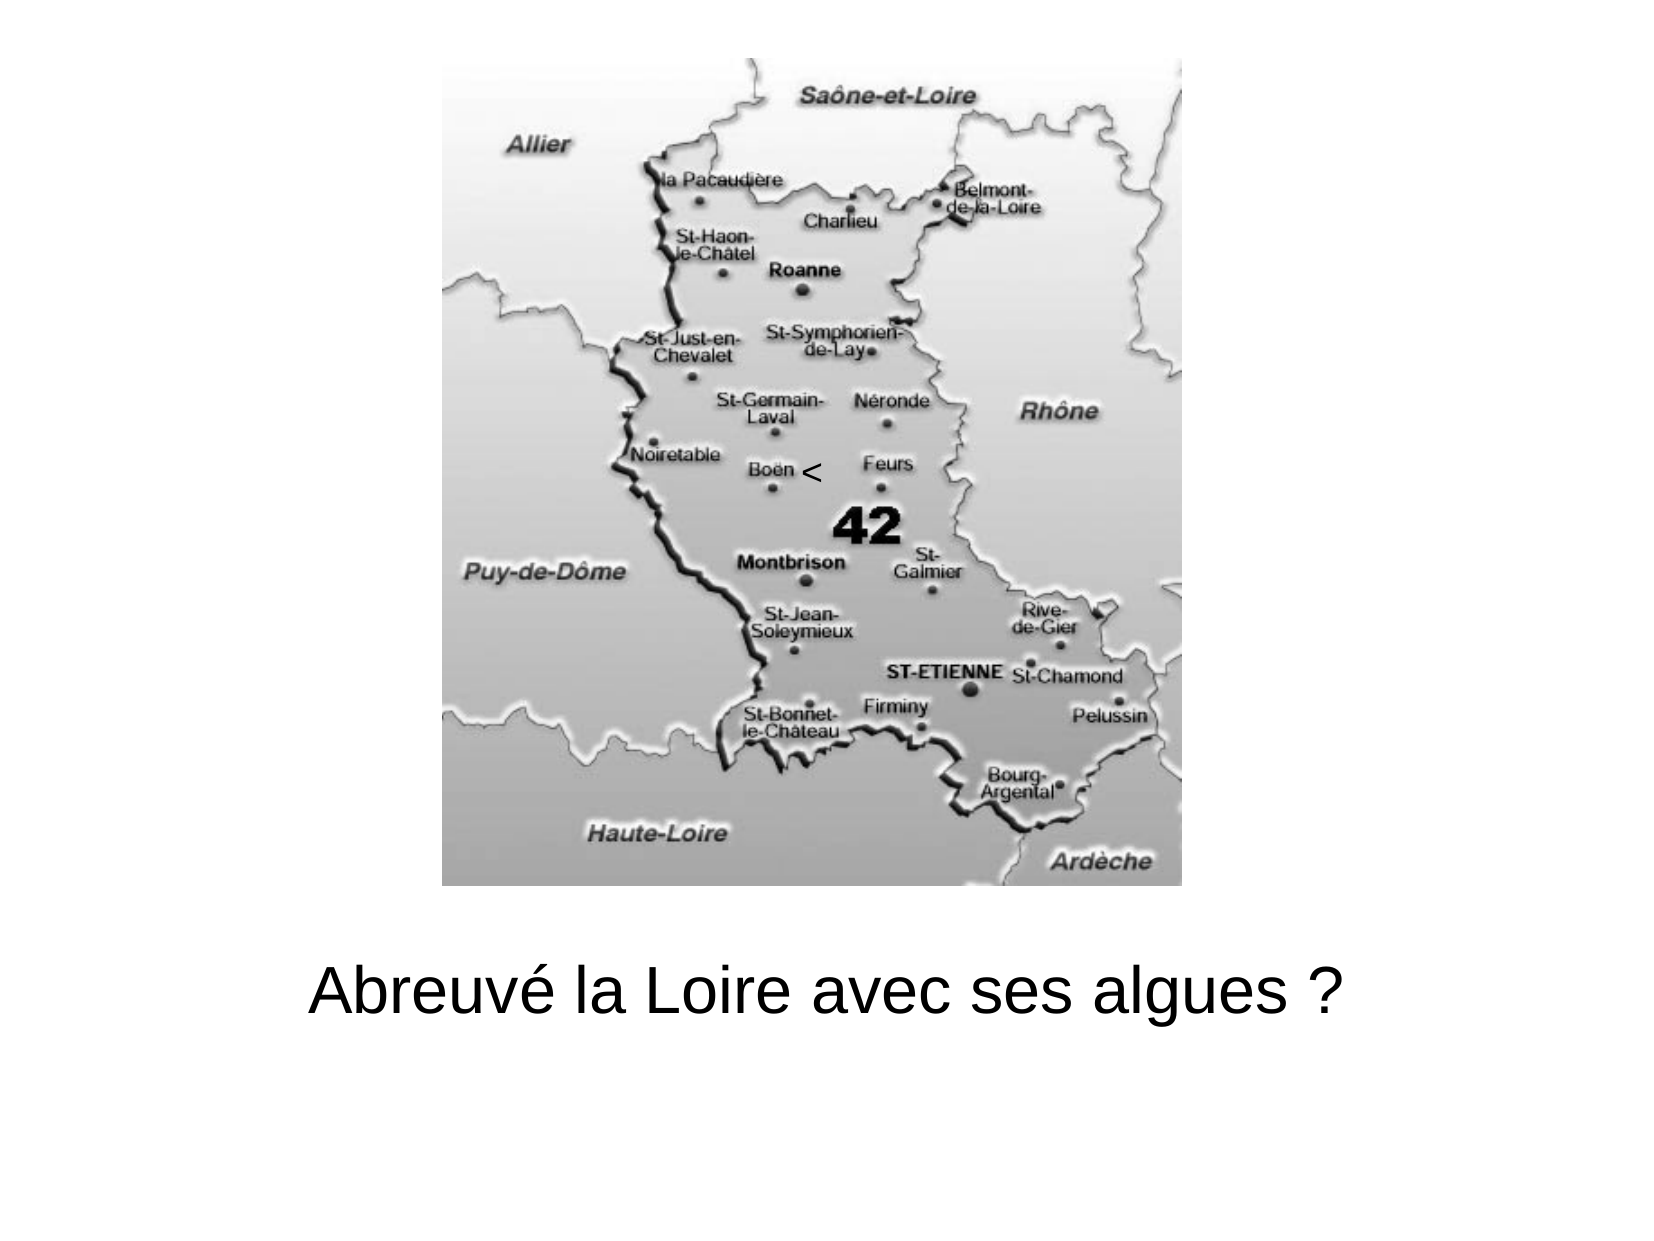

# Abreuvé la Loire avec ses algues ?
<